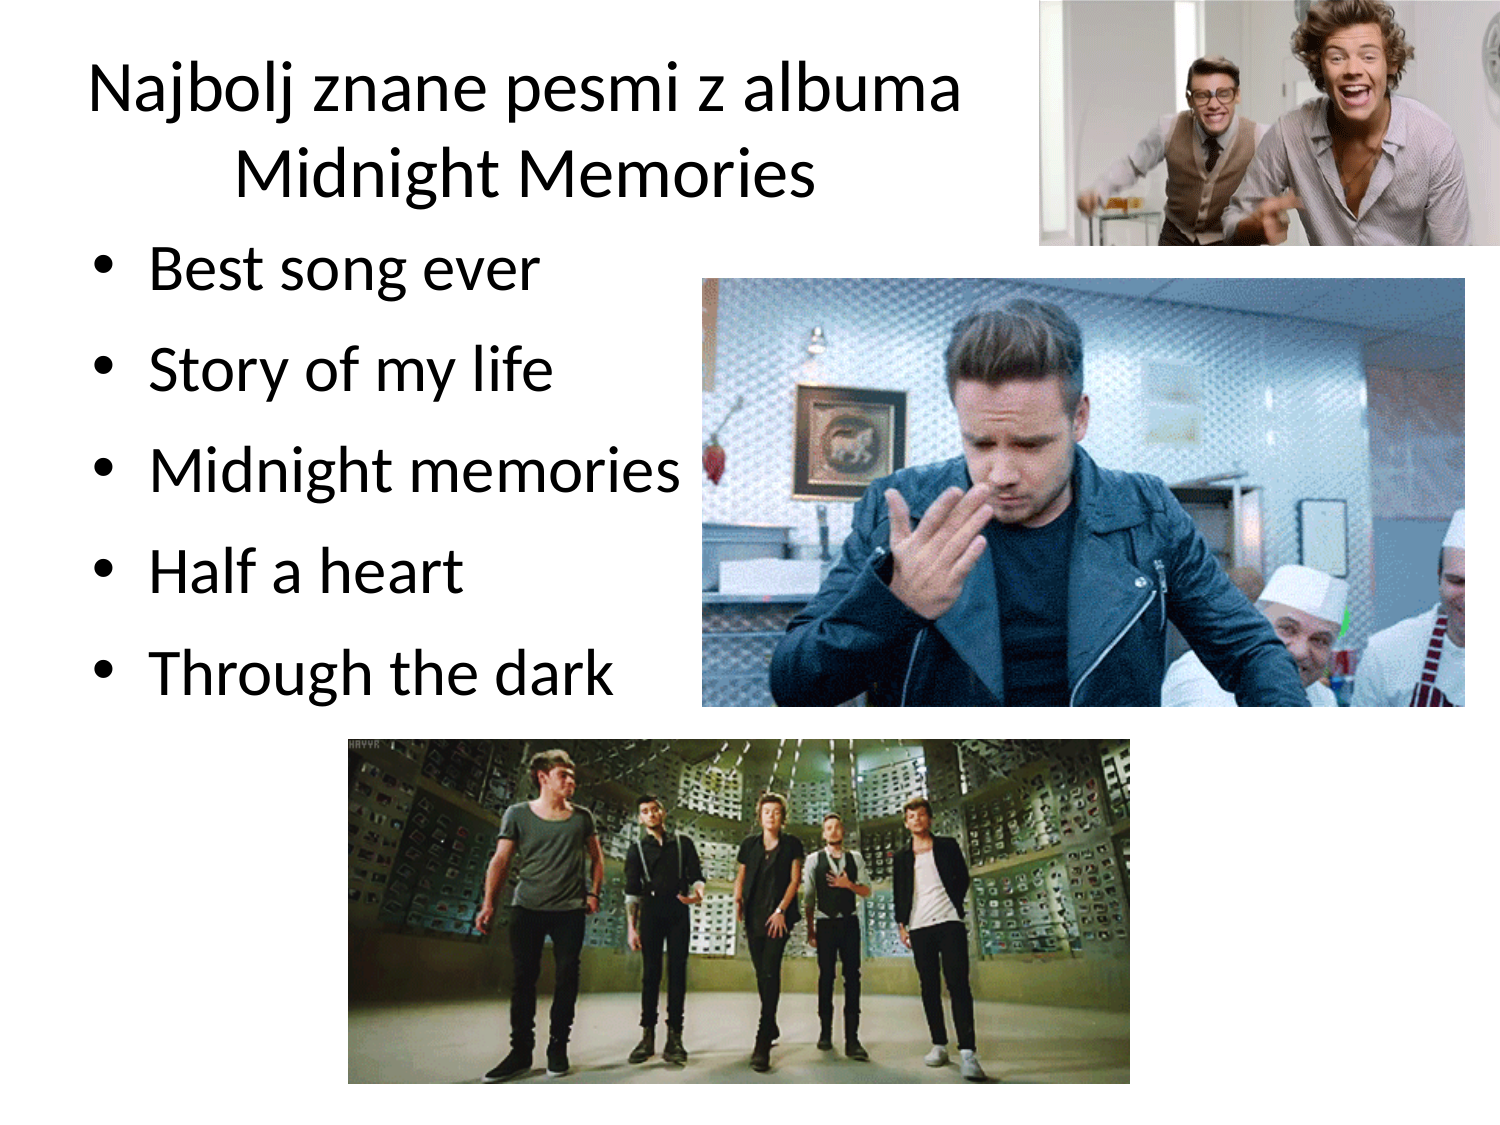

# Najbolj znane pesmi z albuma Midnight Memories
Best song ever
Story of my life
Midnight memories
Half a heart
Through the dark